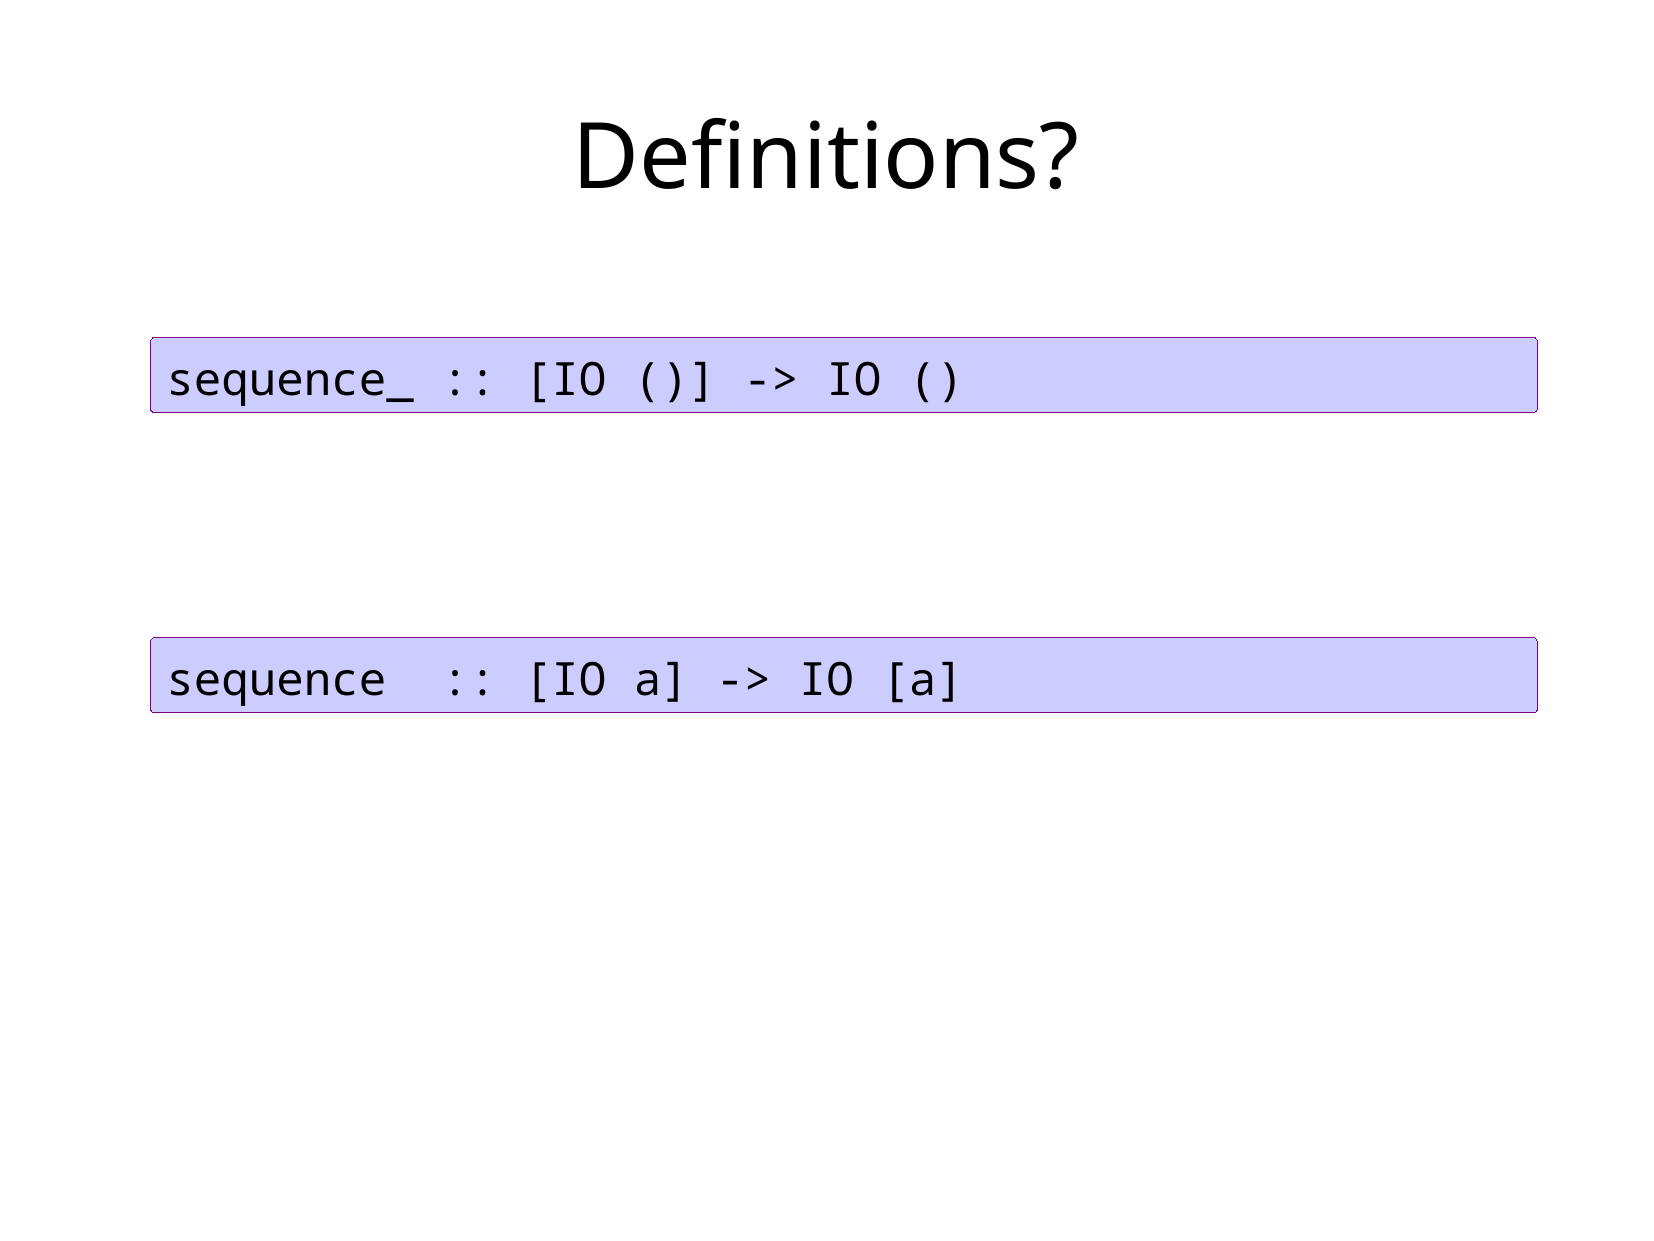

# Definitions?
sequence_ :: [IO ()] -> IO ()
sequence :: [IO a] -> IO [a]